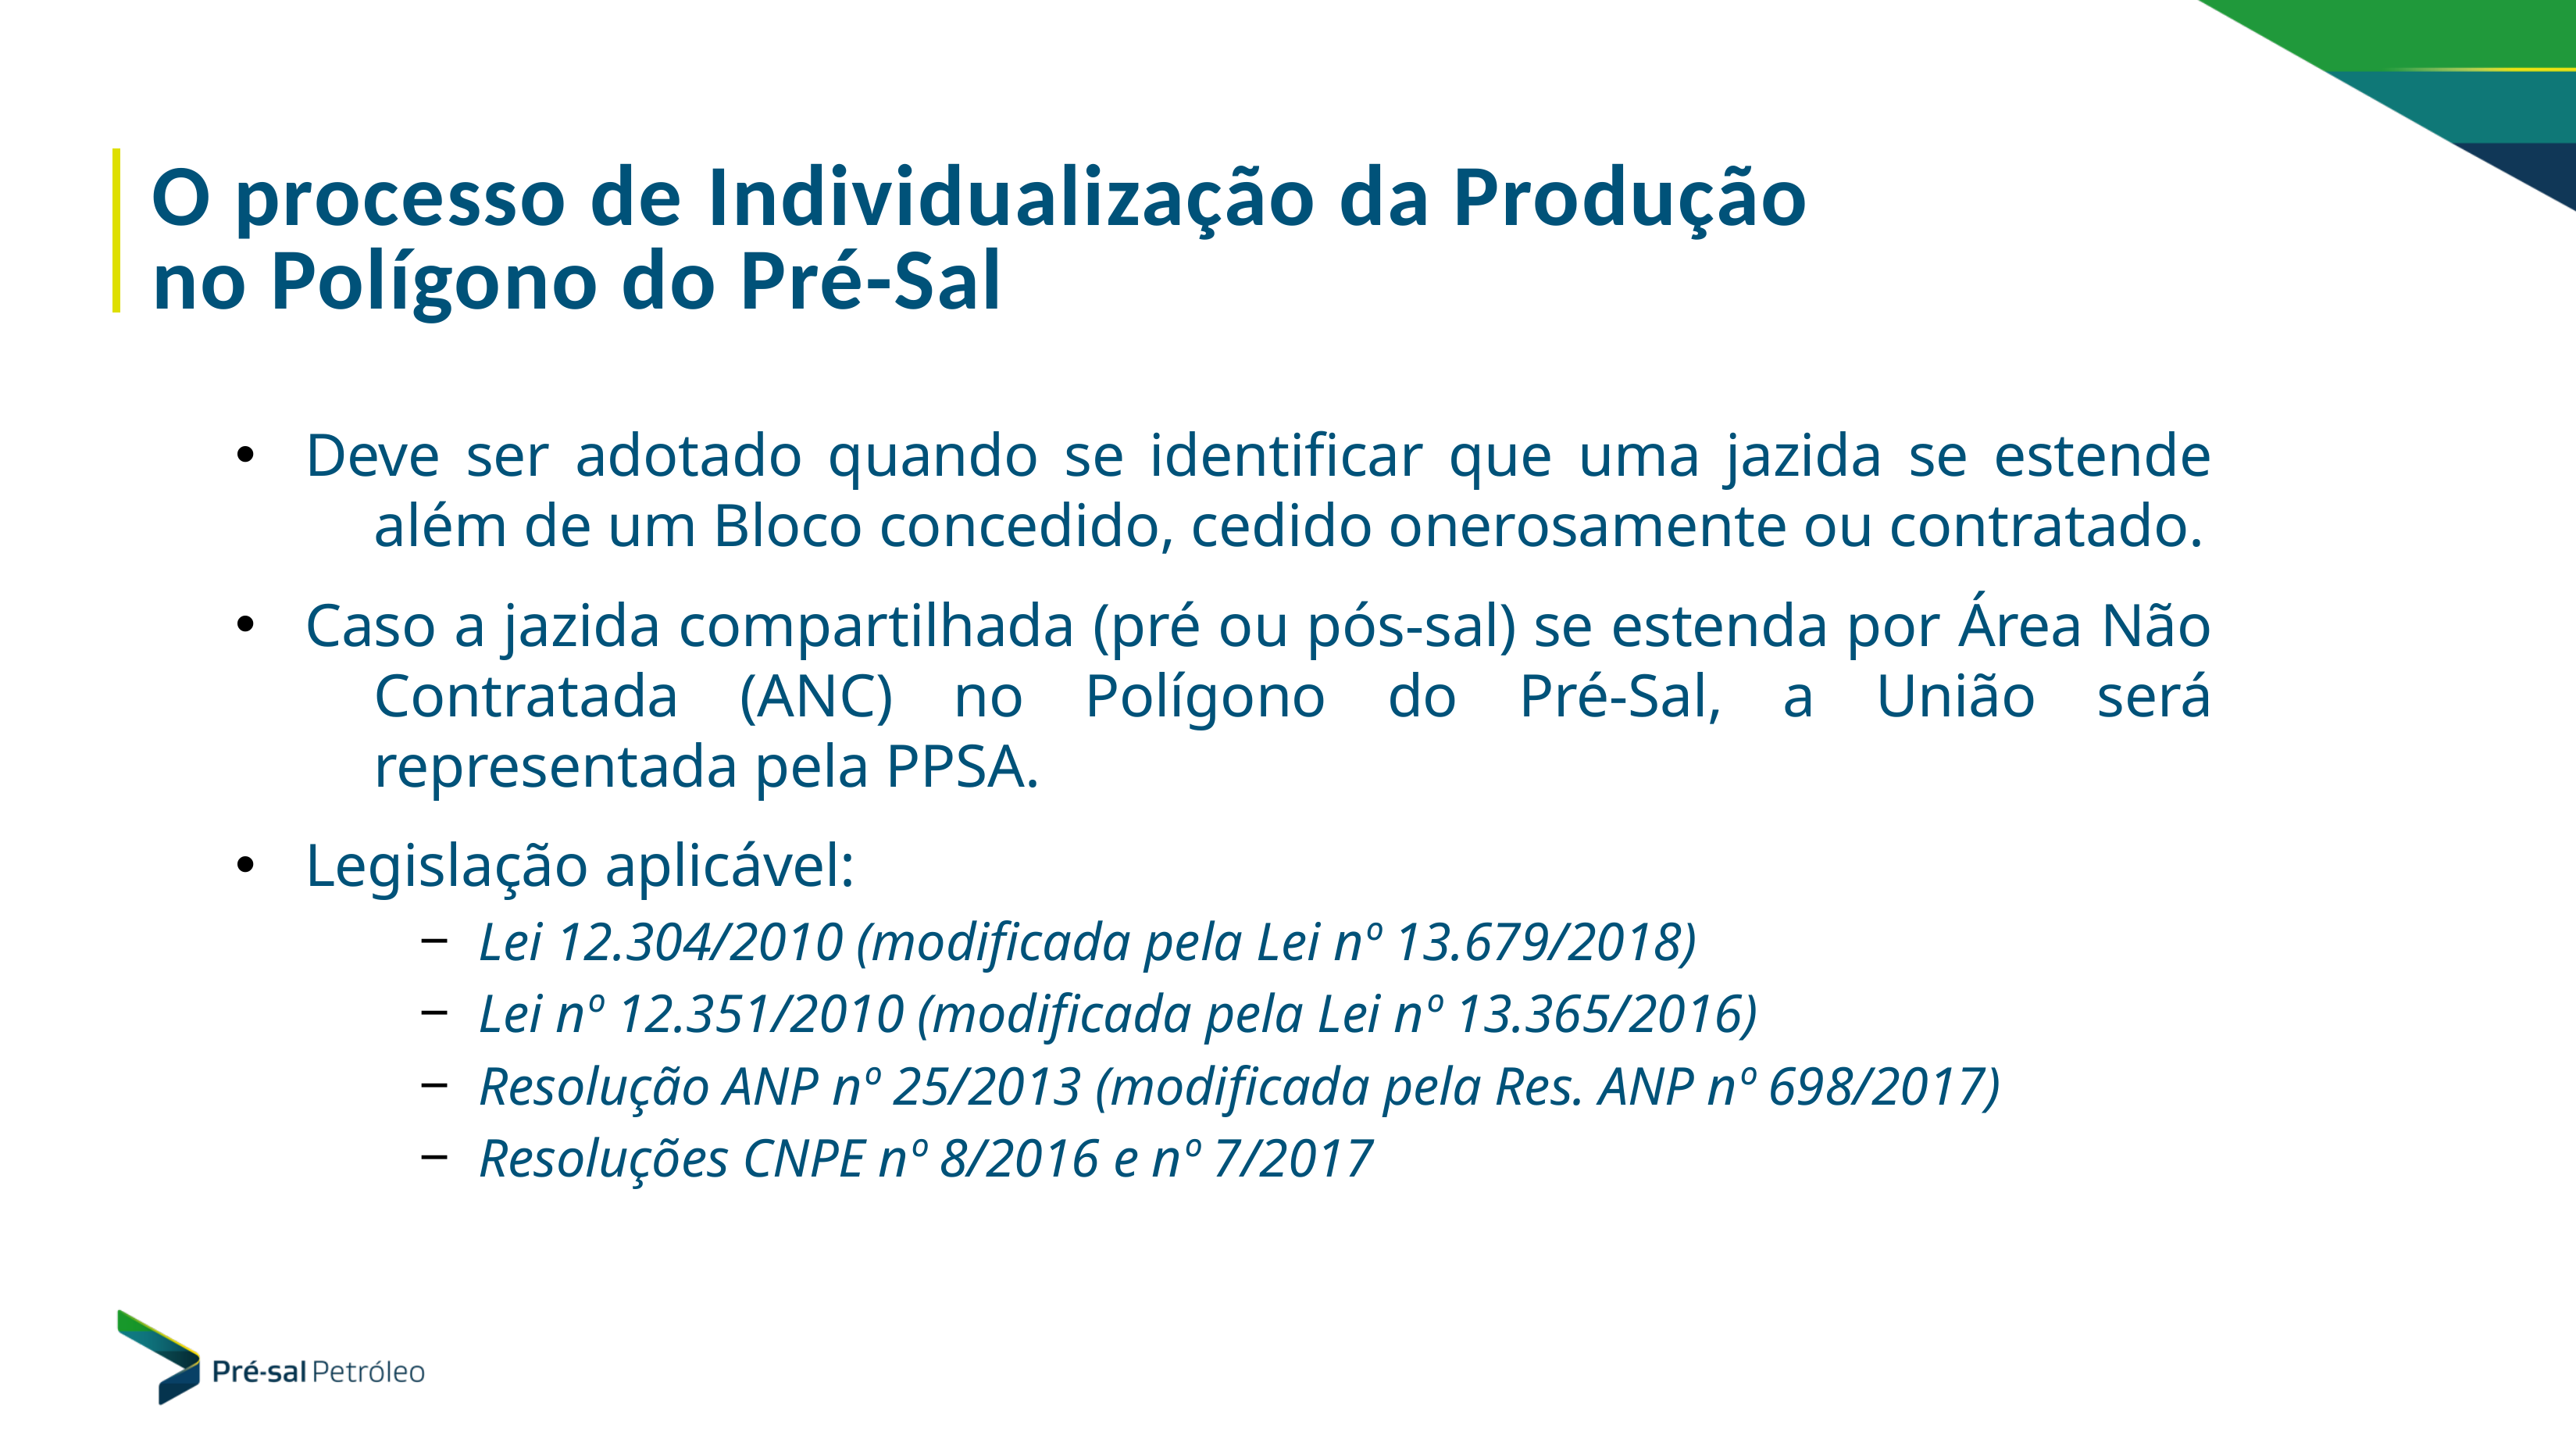

# O processo de Individualização da Produção no Polígono do Pré-Sal
Deve ser adotado quando se identificar que uma jazida se estende além de um Bloco concedido, cedido onerosamente ou contratado.
Caso a jazida compartilhada (pré ou pós-sal) se estenda por Área Não Contratada (ANC) no Polígono do Pré-Sal, a União será representada pela PPSA.
Legislação aplicável:
Lei 12.304/2010 (modificada pela Lei nº 13.679/2018)
Lei nº 12.351/2010 (modificada pela Lei nº 13.365/2016)
Resolução ANP nº 25/2013 (modificada pela Res. ANP nº 698/2017)
Resoluções CNPE nº 8/2016 e nº 7/2017
JAZIDA